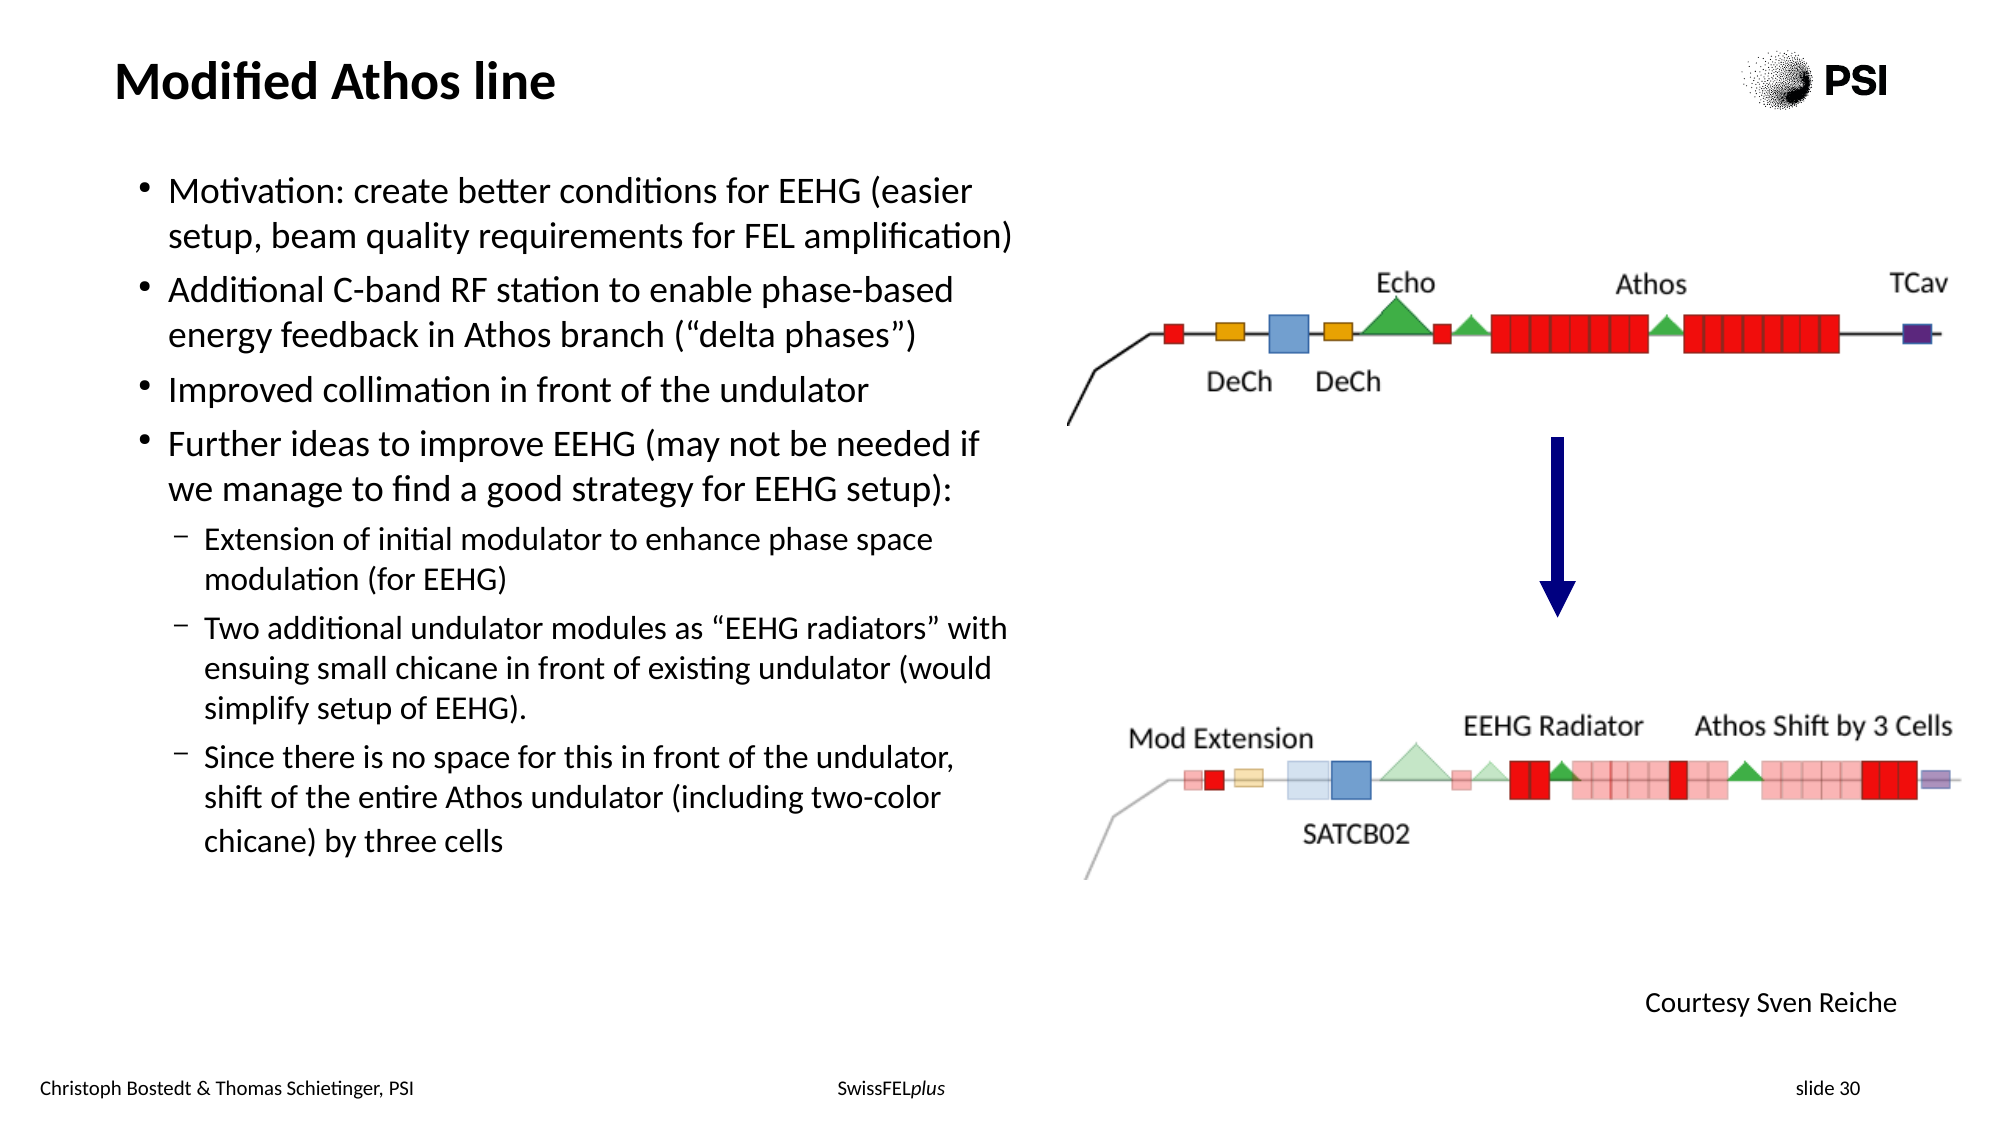

# Modified Athos line
Motivation: create better conditions for EEHG (easier setup, beam quality requirements for FEL amplification)
Additional C-band RF station to enable phase-based energy feedback in Athos branch (“delta phases”)
Improved collimation in front of the undulator
Further ideas to improve EEHG (may not be needed if we manage to find a good strategy for EEHG setup):
Extension of initial modulator to enhance phase space modulation (for EEHG)
Two additional undulator modules as “EEHG radiators” with ensuing small chicane in front of existing undulator (would simplify setup of EEHG).
Since there is no space for this in front of the undulator, shift of the entire Athos undulator (including two-color chicane) by three cells
Courtesy Sven Reiche
PSI Center for Accelerator Science and Engineering
30